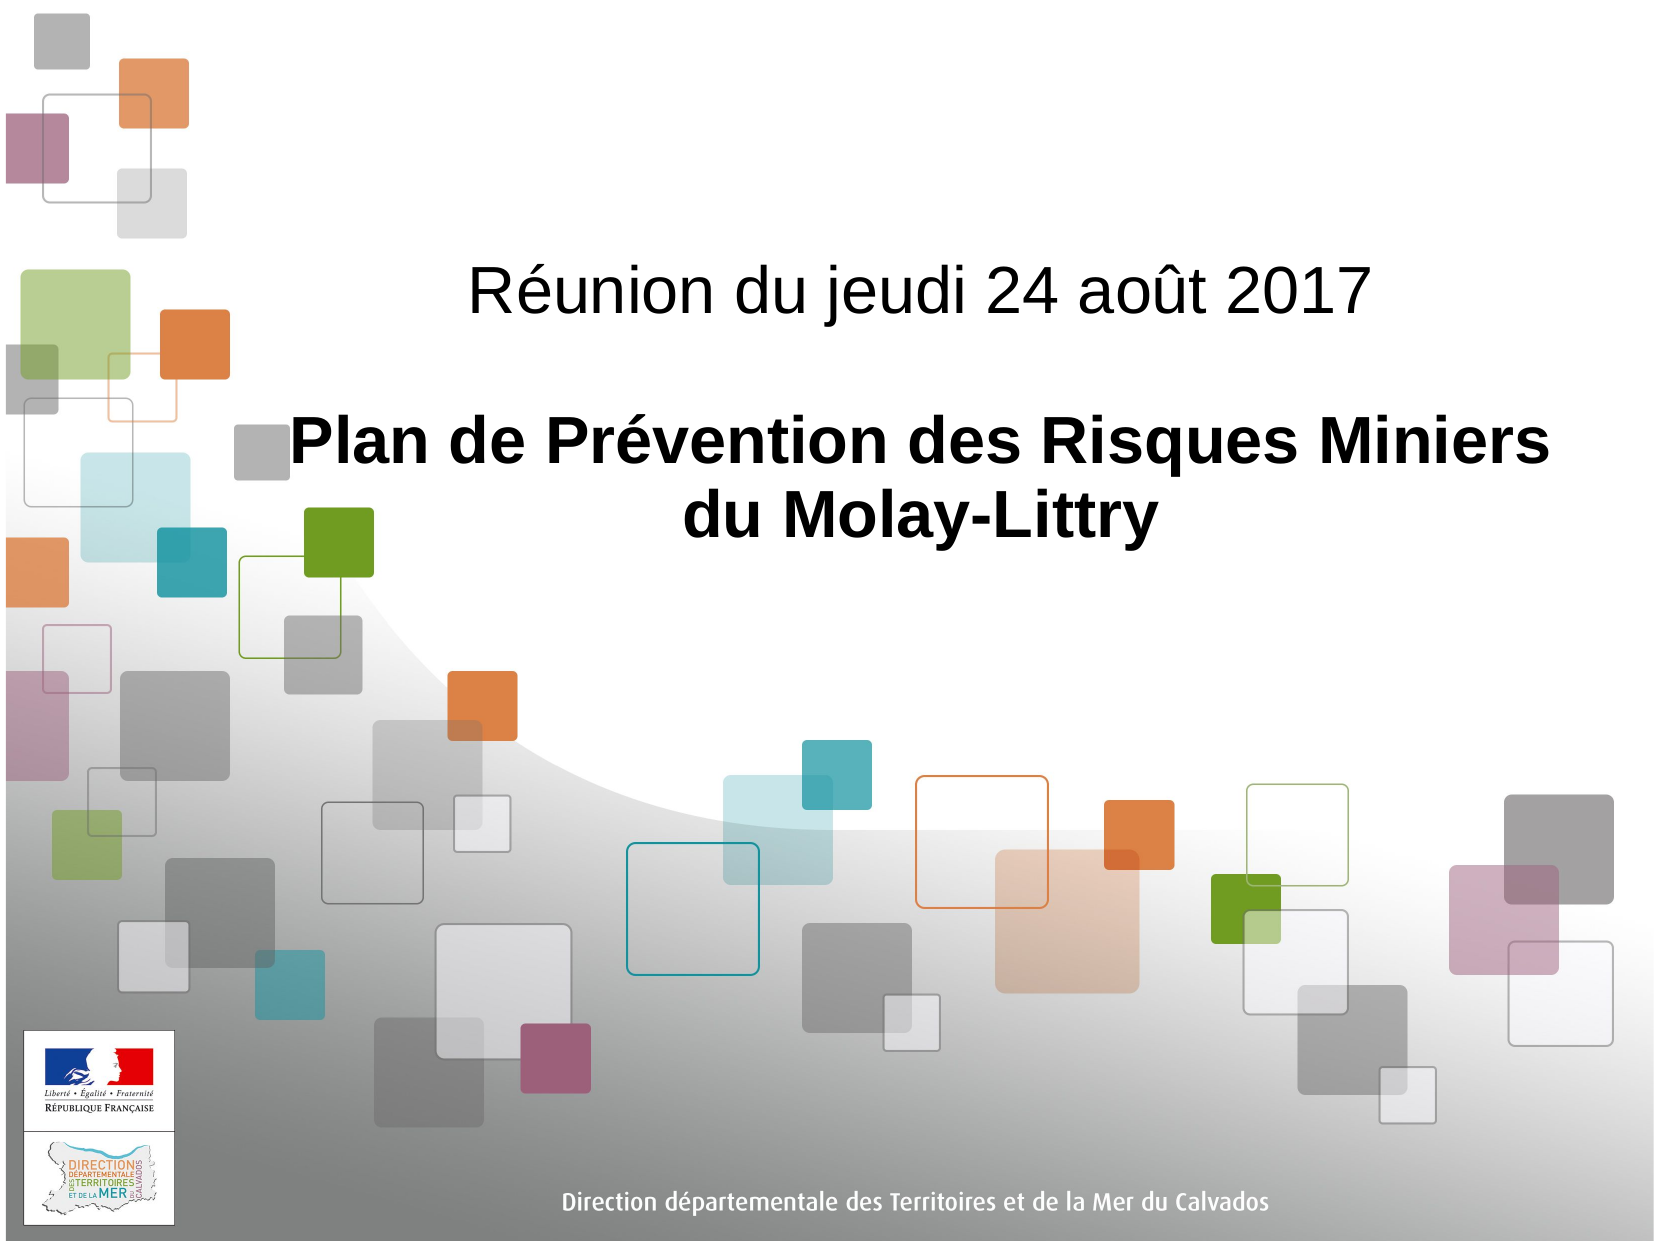

# Réunion du jeudi 24 août 2017
Plan de Prévention des Risques Miniers
du Molay-Littry